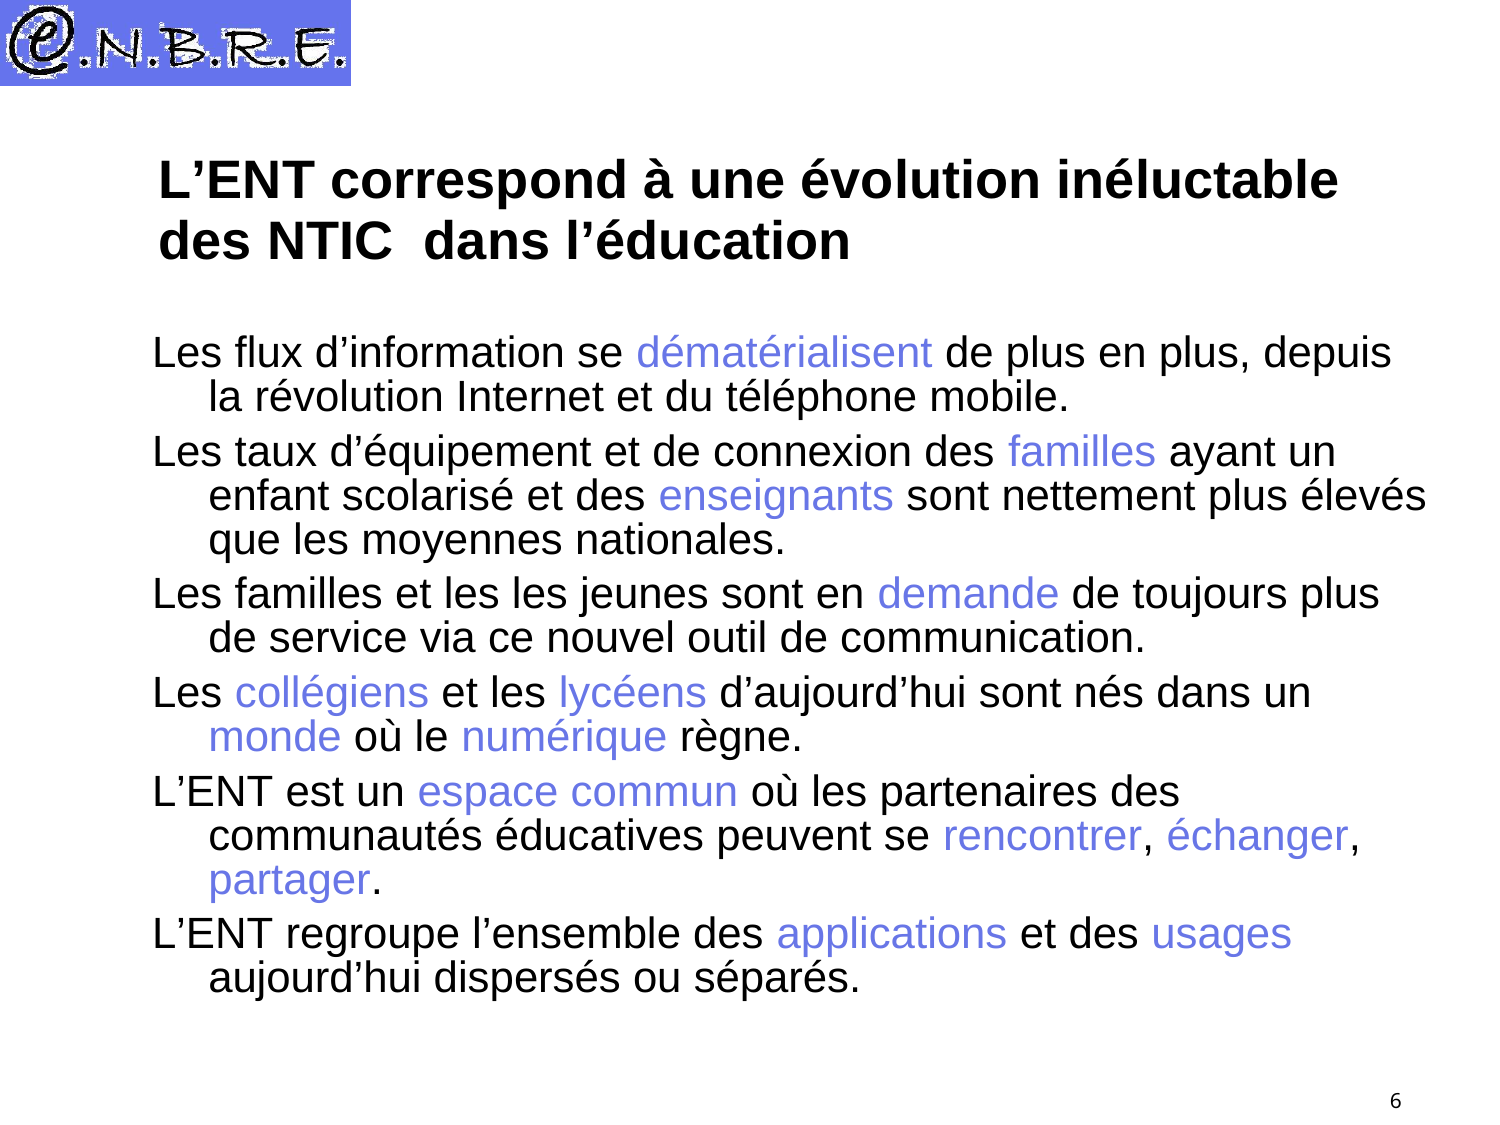

# L’ENT correspond à une évolution inéluctable des NTIC dans l’éducation
Les flux d’information se dématérialisent de plus en plus, depuis la révolution Internet et du téléphone mobile.
Les taux d’équipement et de connexion des familles ayant un enfant scolarisé et des enseignants sont nettement plus élevés que les moyennes nationales.
Les familles et les les jeunes sont en demande de toujours plus de service via ce nouvel outil de communication.
Les collégiens et les lycéens d’aujourd’hui sont nés dans un monde où le numérique règne.
L’ENT est un espace commun où les partenaires des communautés éducatives peuvent se rencontrer, échanger, partager.
L’ENT regroupe l’ensemble des applications et des usages aujourd’hui dispersés ou séparés.